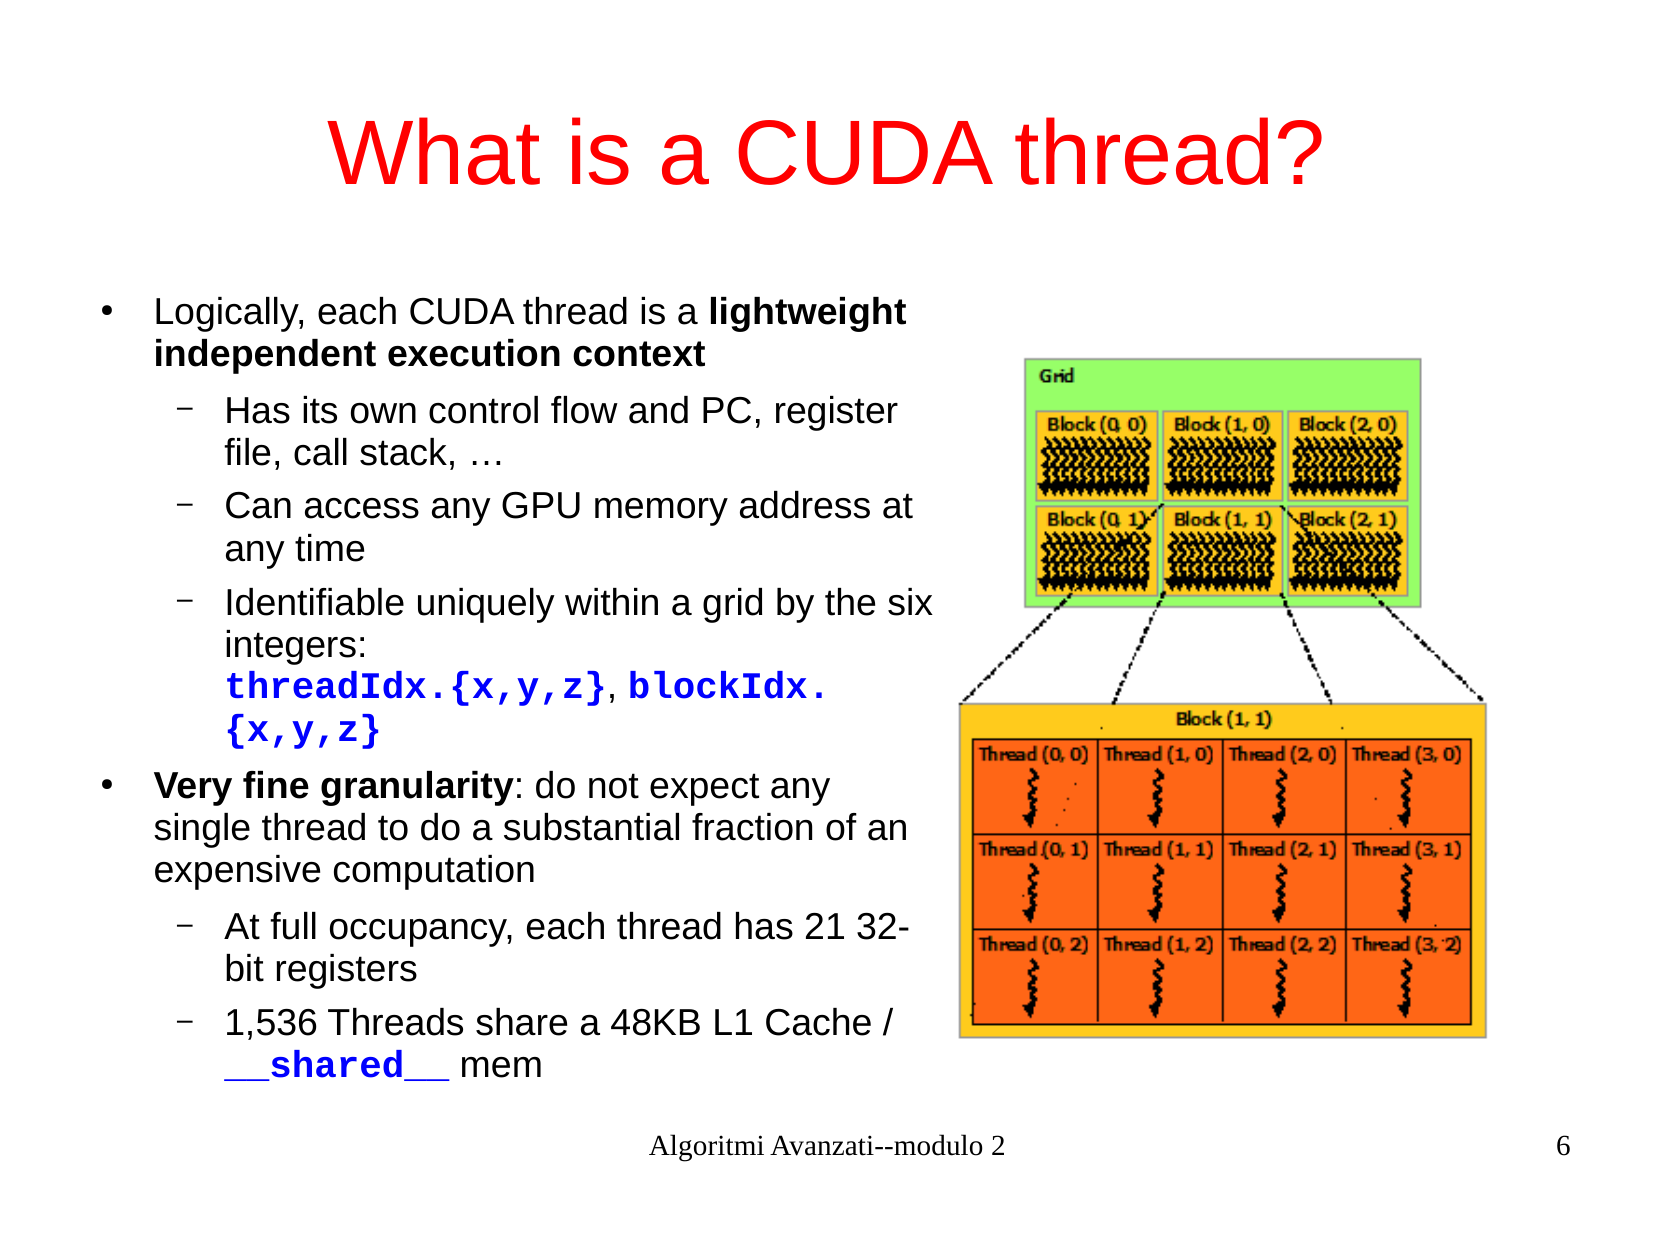

# What is a CUDA thread?
Logically, each CUDA thread is a lightweight independent execution context
Has its own control flow and PC, register file, call stack, …
Can access any GPU memory address at any time
Identifiable uniquely within a grid by the six integers:
threadIdx.{x,y,z}, blockIdx.{x,y,z}
Very fine granularity: do not expect any single thread to do a substantial fraction of an expensive computation
At full occupancy, each thread has 21 32-bit registers
1,536 Threads share a 48KB L1 Cache / __shared__ mem
Algoritmi Avanzati--modulo 2
6